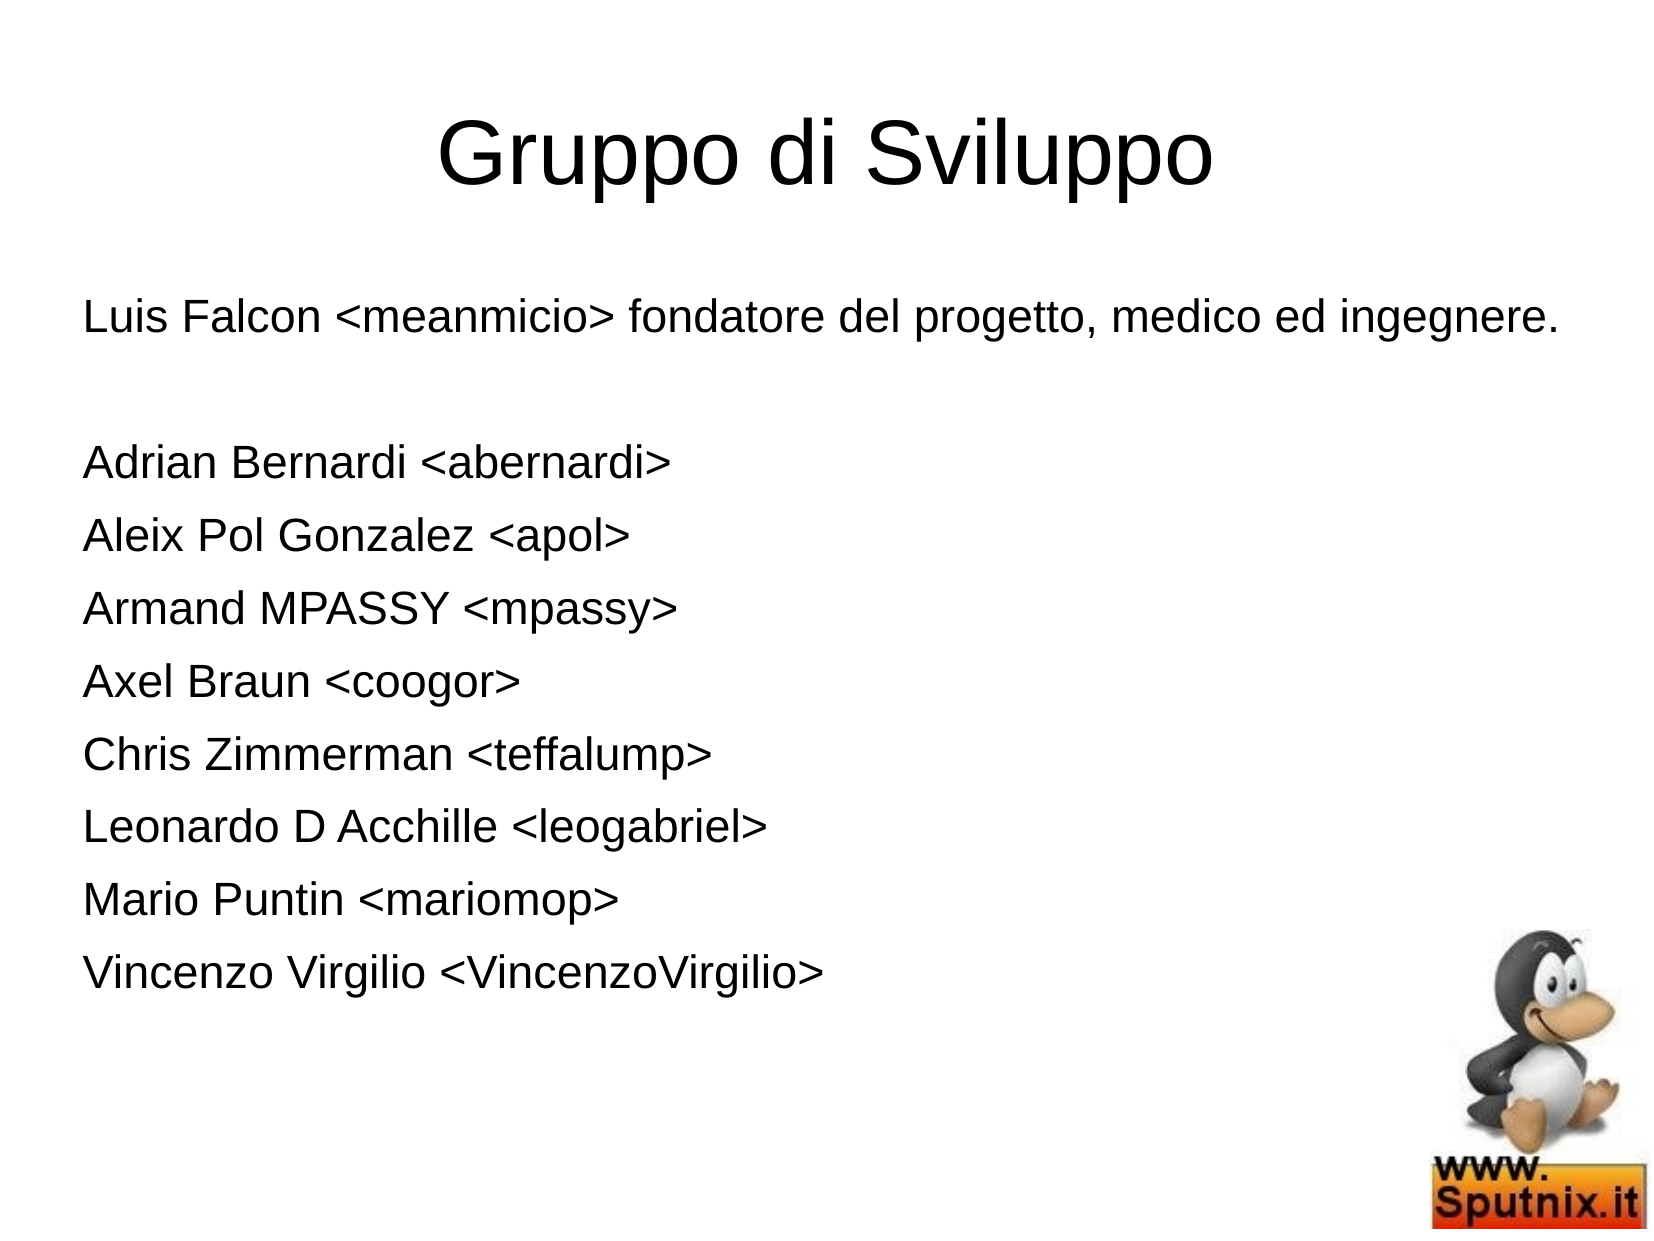

# Gruppo di Sviluppo
Luis Falcon <meanmicio> fondatore del progetto, medico ed ingegnere.
Adrian Bernardi <abernardi>
Aleix Pol Gonzalez <apol>
Armand MPASSY <mpassy>
Axel Braun <coogor>
Chris Zimmerman <teffalump>
Leonardo D Acchille <leogabriel>
Mario Puntin <mariomop>
Vincenzo Virgilio <VincenzoVirgilio>